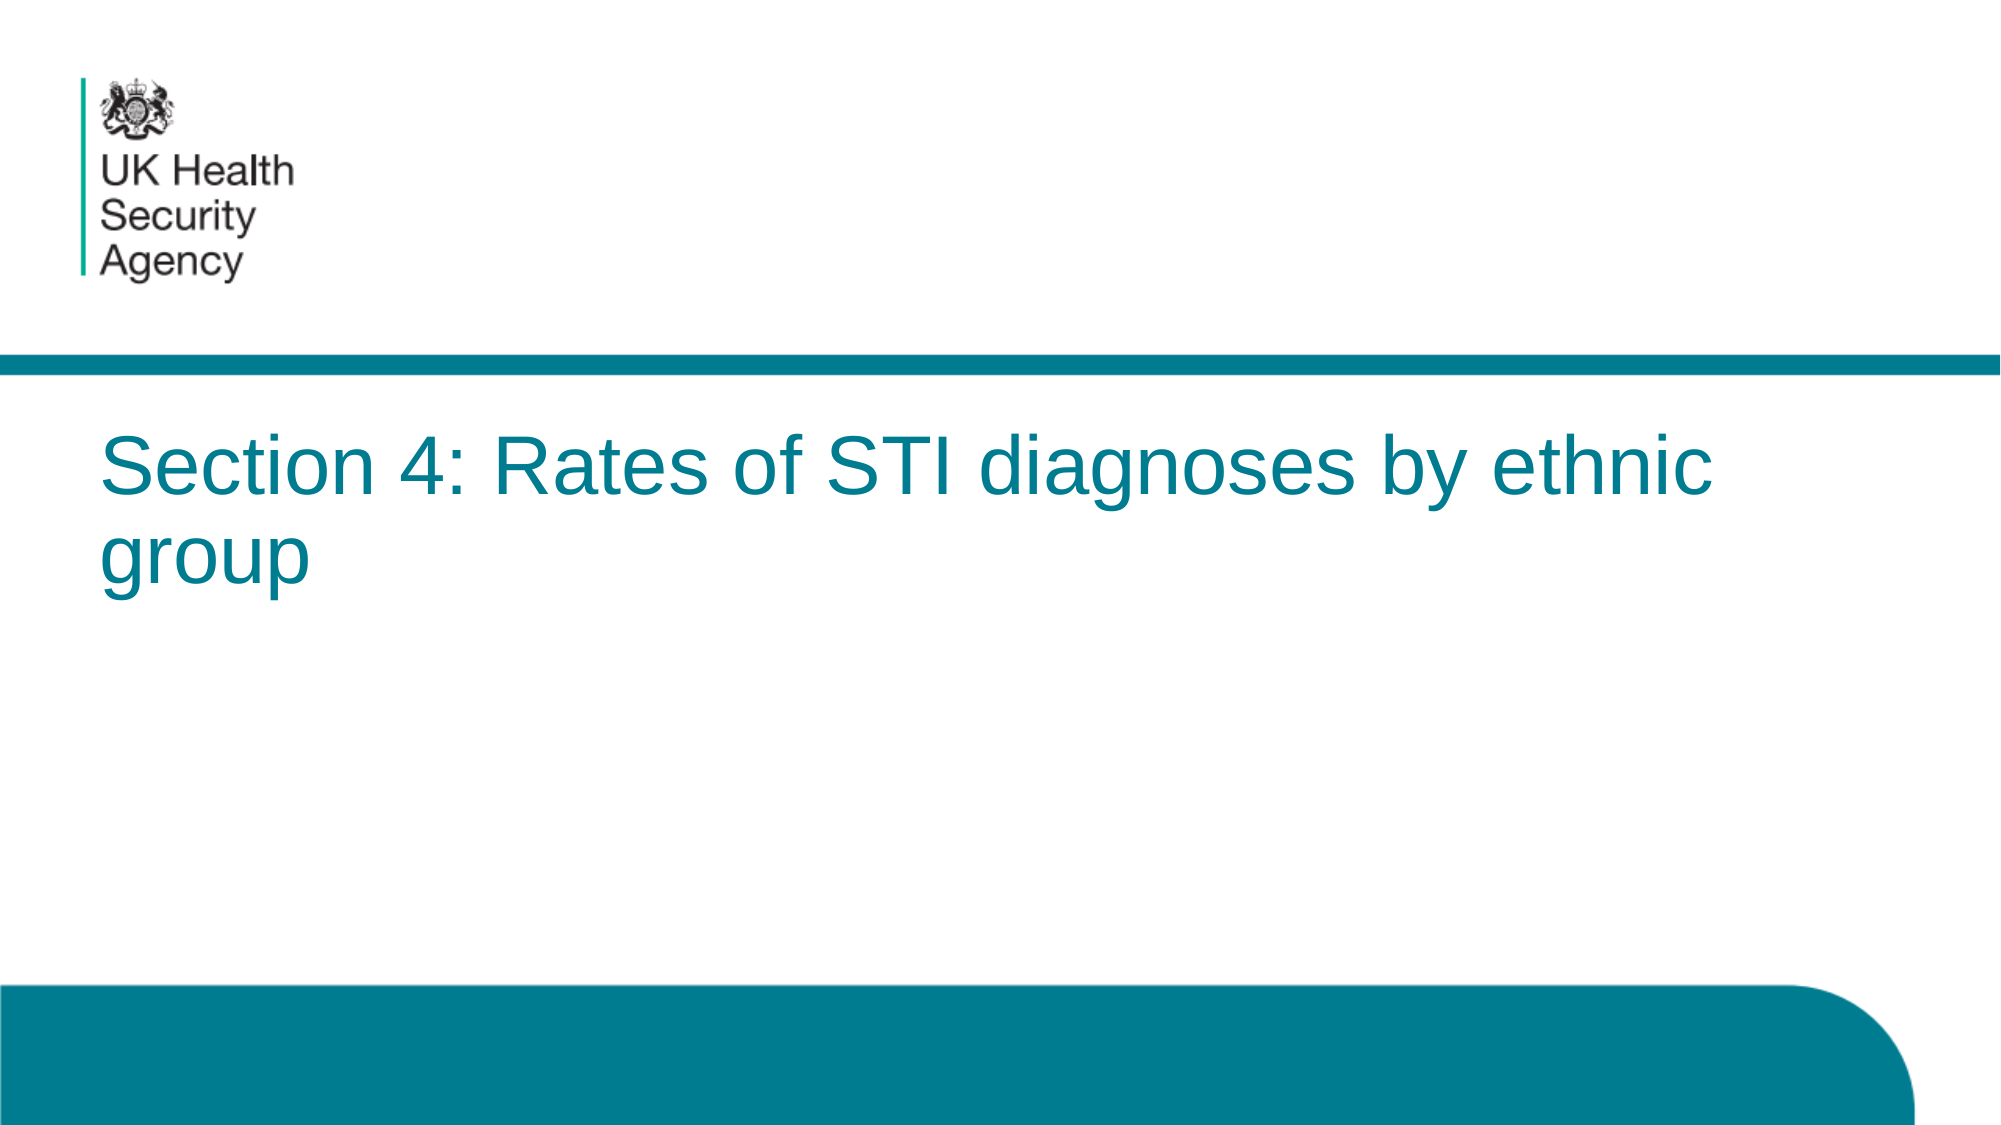

# Section 4: Rates of STI diagnoses by ethnic group